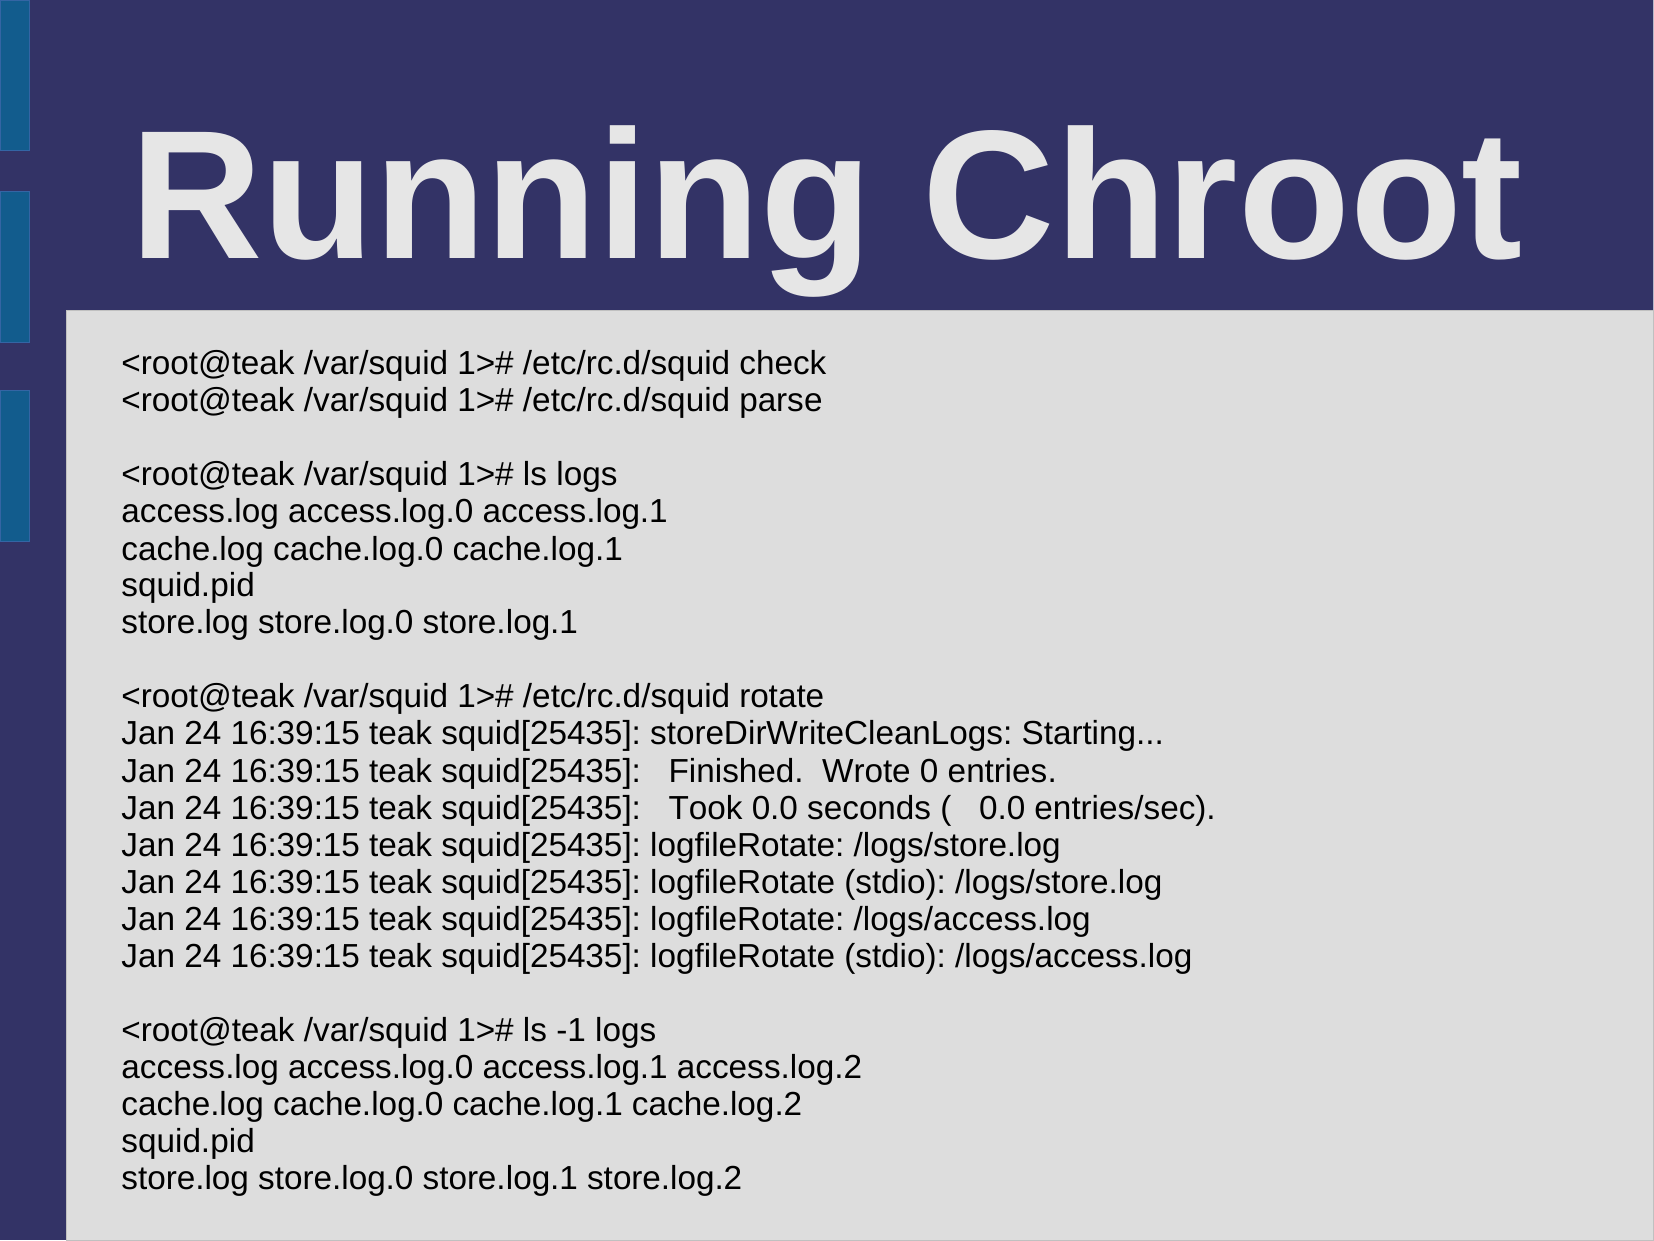

# Running Chroot
<root@teak /var/squid 1># /etc/rc.d/squid check
<root@teak /var/squid 1># /etc/rc.d/squid parse
<root@teak /var/squid 1># ls logs
access.log access.log.0 access.log.1
cache.log cache.log.0 cache.log.1
squid.pid
store.log store.log.0 store.log.1
<root@teak /var/squid 1># /etc/rc.d/squid rotate
Jan 24 16:39:15 teak squid[25435]: storeDirWriteCleanLogs: Starting...
Jan 24 16:39:15 teak squid[25435]: Finished. Wrote 0 entries.
Jan 24 16:39:15 teak squid[25435]: Took 0.0 seconds ( 0.0 entries/sec).
Jan 24 16:39:15 teak squid[25435]: logfileRotate: /logs/store.log
Jan 24 16:39:15 teak squid[25435]: logfileRotate (stdio): /logs/store.log
Jan 24 16:39:15 teak squid[25435]: logfileRotate: /logs/access.log
Jan 24 16:39:15 teak squid[25435]: logfileRotate (stdio): /logs/access.log
<root@teak /var/squid 1># ls -1 logs
access.log access.log.0 access.log.1 access.log.2
cache.log cache.log.0 cache.log.1 cache.log.2
squid.pid
store.log store.log.0 store.log.1 store.log.2